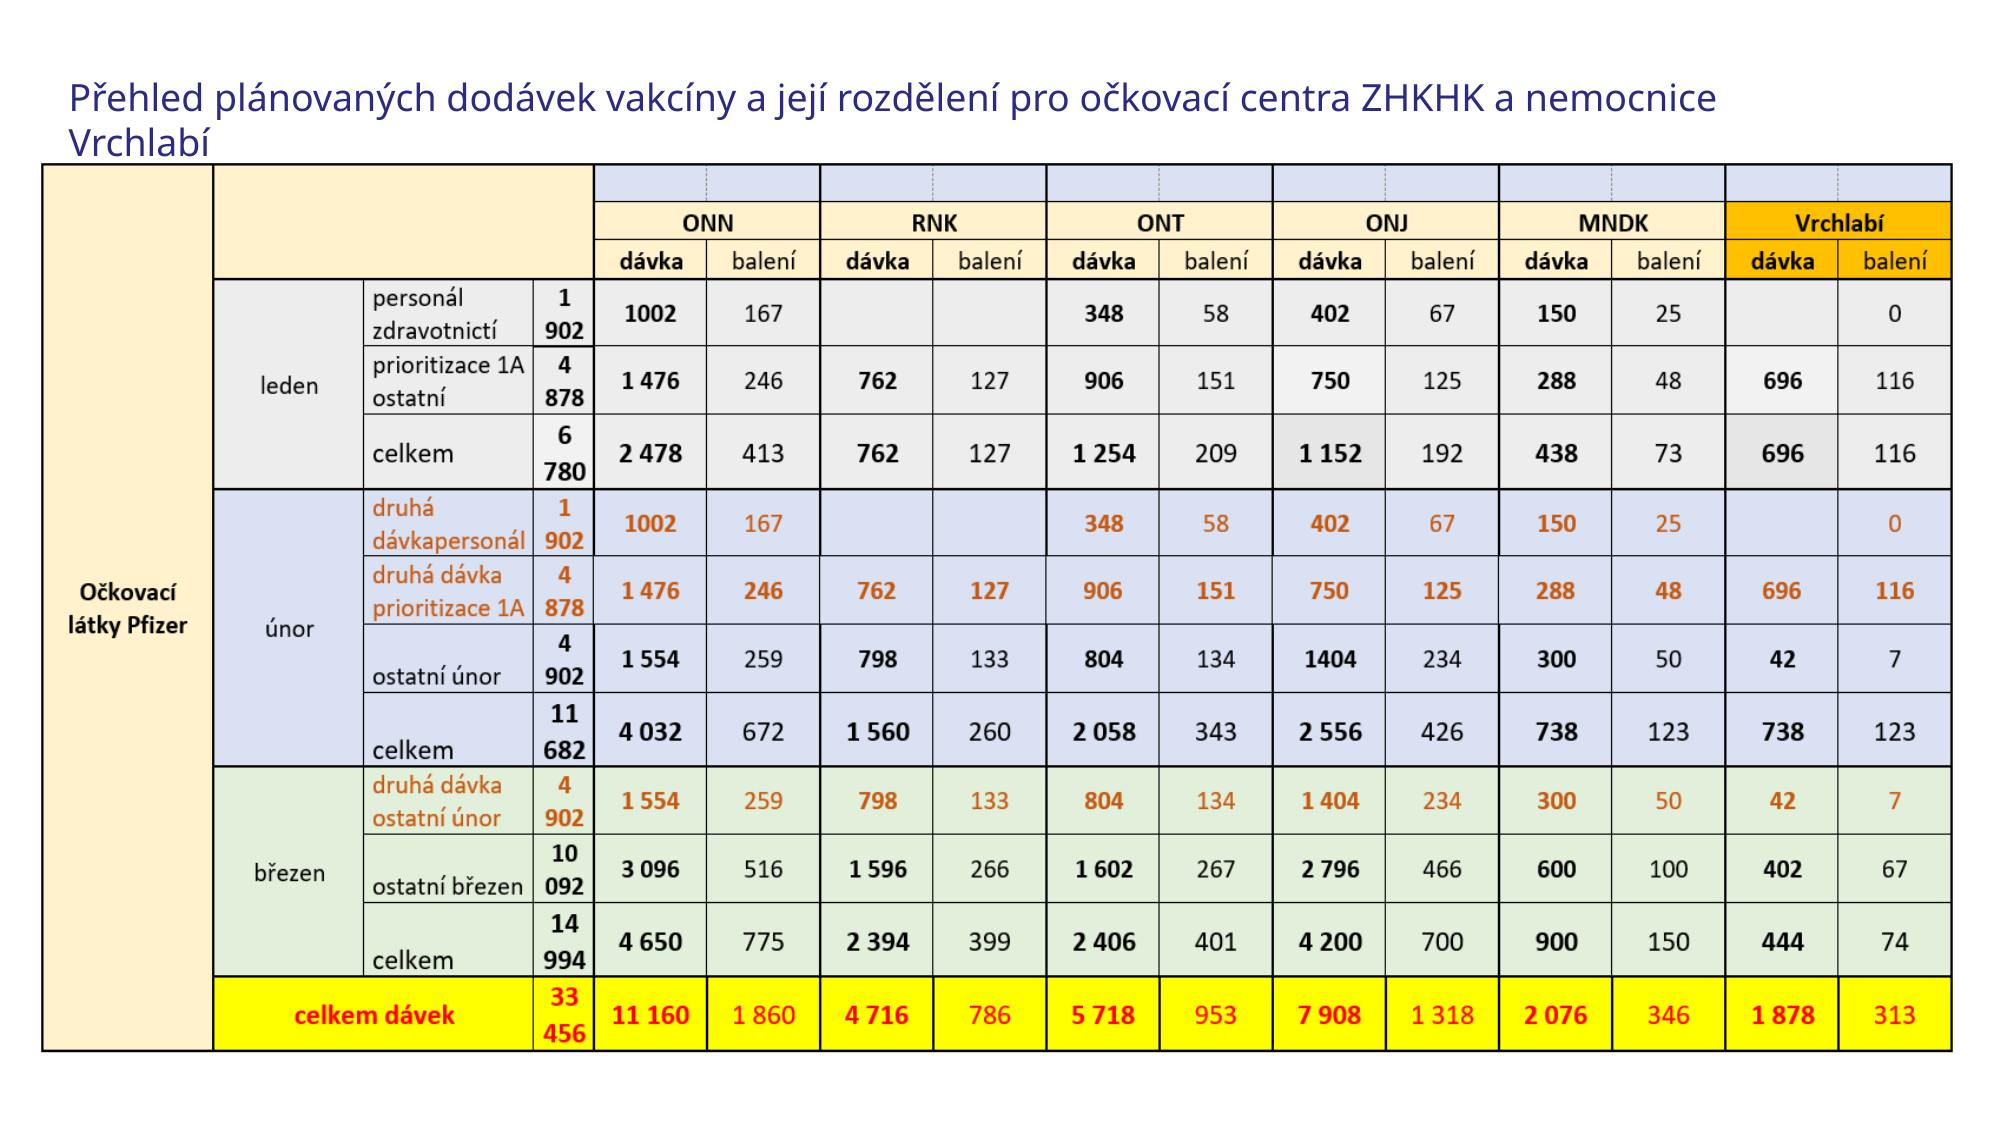

Přehled plánovaných dodávek vakcíny a její rozdělení pro očkovací centra ZHKHK a nemocnice Vrchlabí